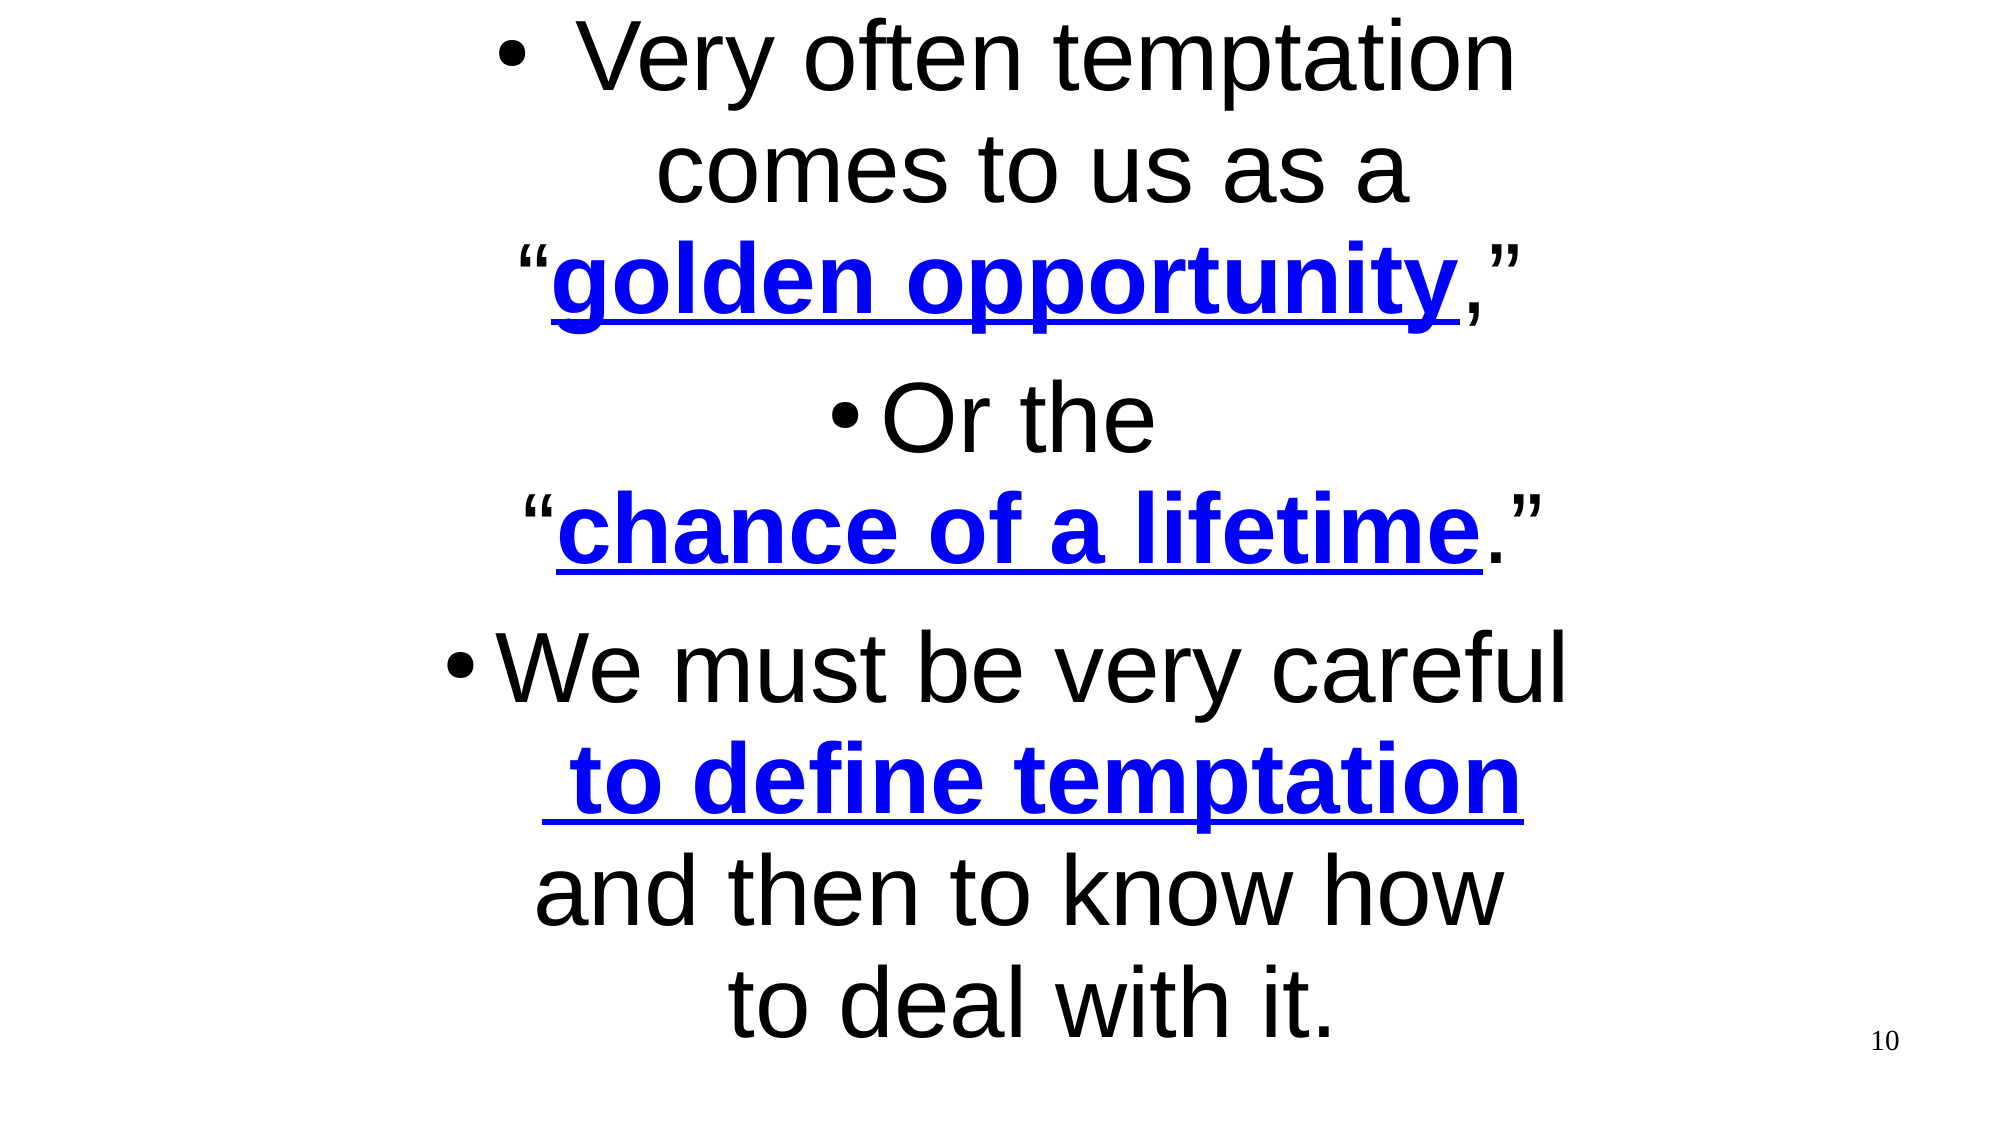

# Very often temptation comes to us as a “golden opportunity,”
Or the
“chance of a lifetime.”
We must be very careful
 to define temptation
and then to know how
to deal with it.
10